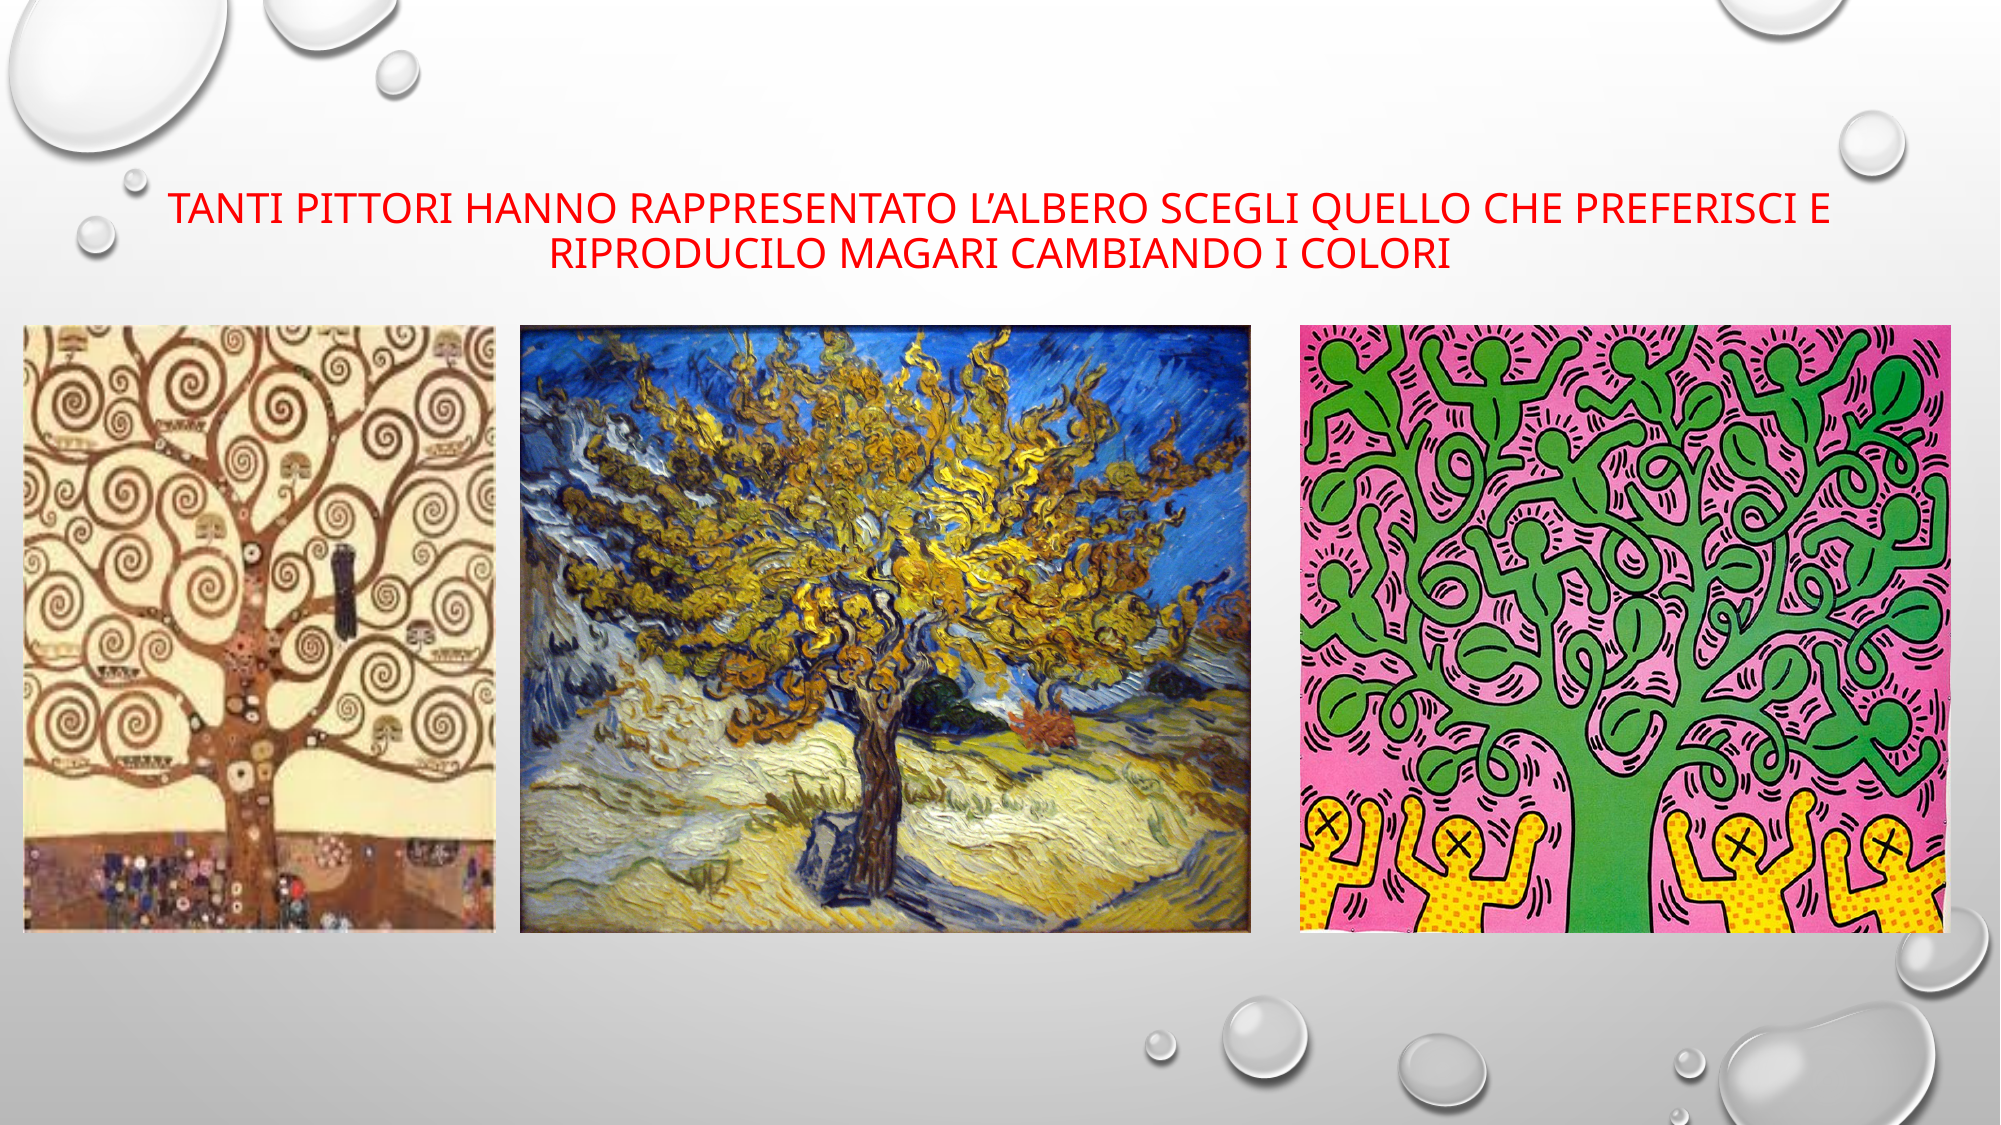

# Tanti pittori hanno rappresentato l’albero scegli quello che preferisci e riproducilo magari cambiando i colori